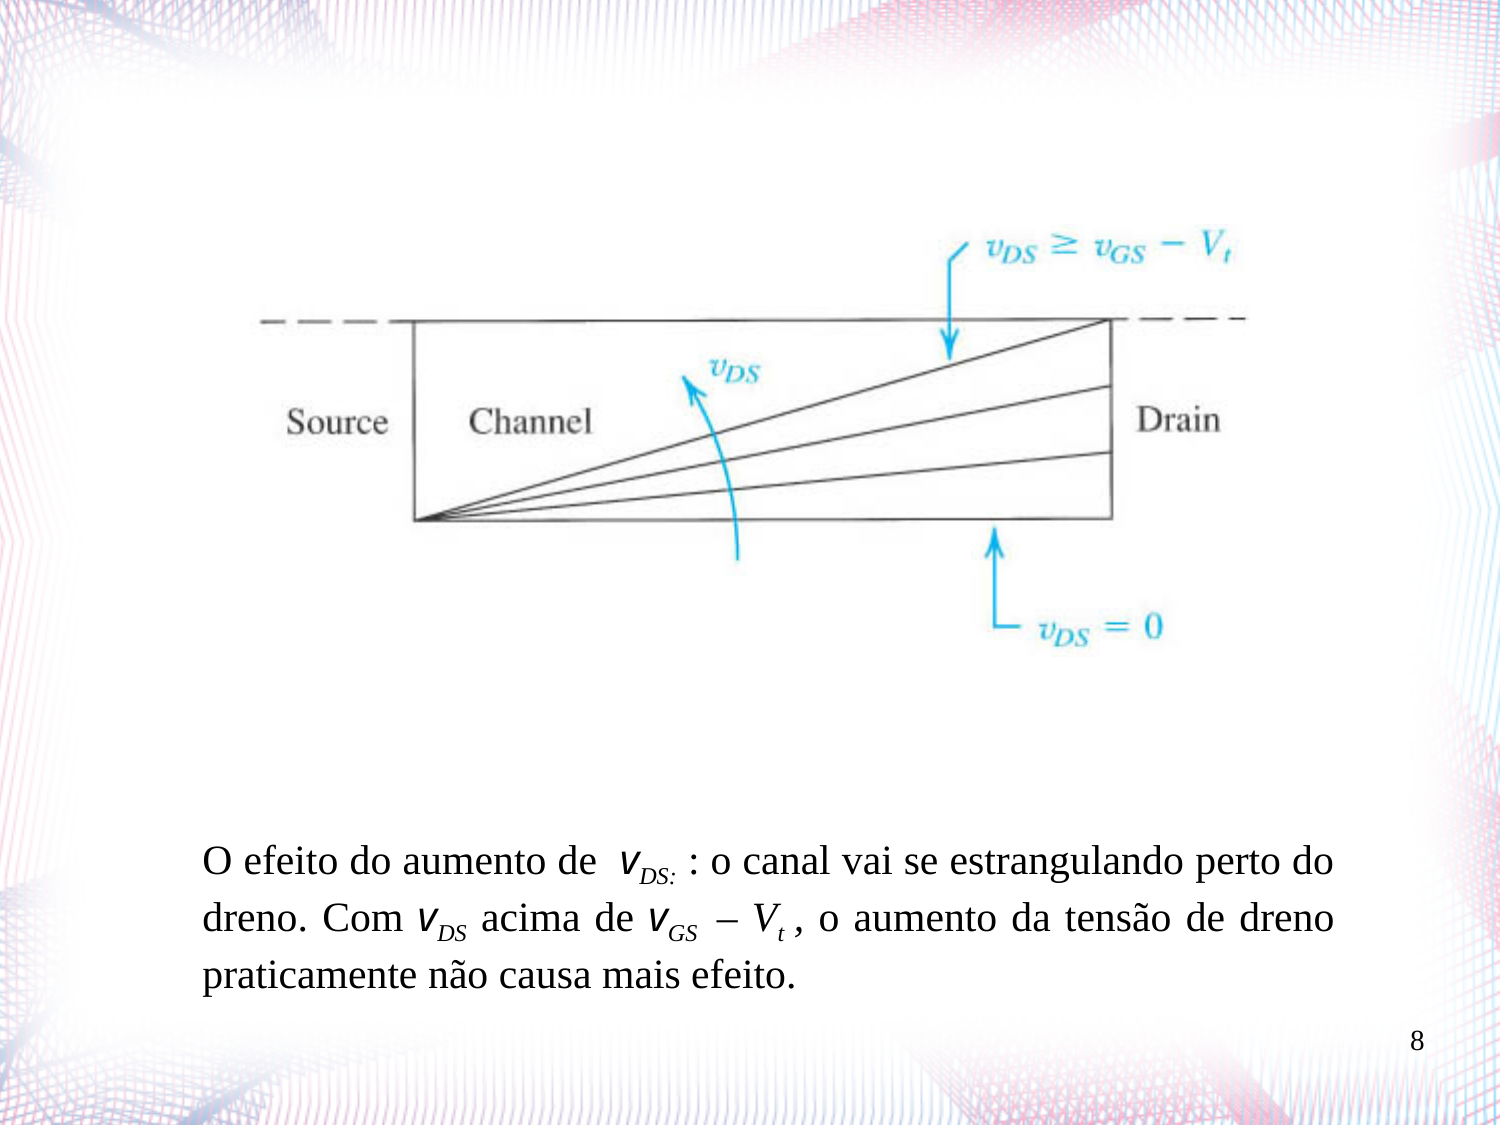

O efeito do aumento de vDS: : o canal vai se estrangulando perto do dreno. Com vDS acima de vGS – Vt , o aumento da tensão de dreno praticamente não causa mais efeito.
8